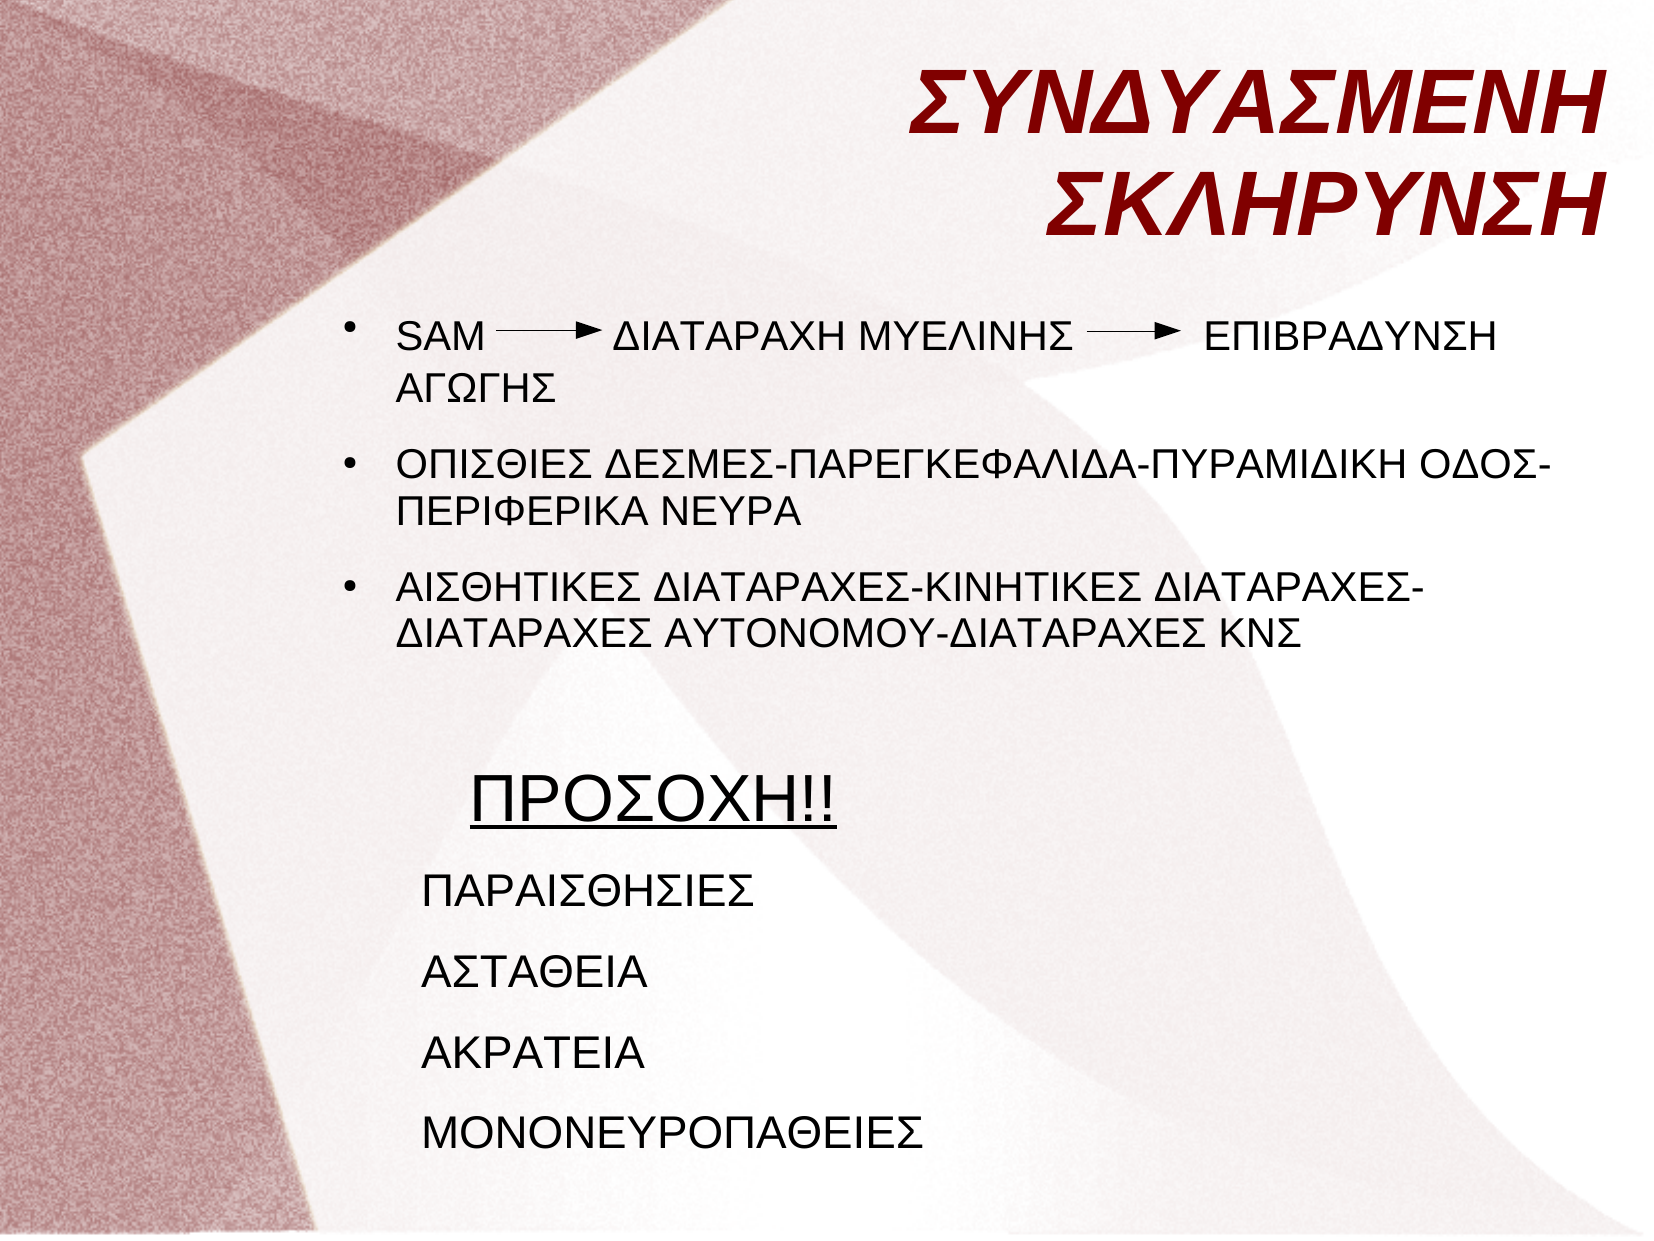

# ΣΥΝΔΥΑΣΜΕΝΗ ΣΚΛΗΡΥΝΣΗ
SAM ΔΙΑΤΑΡΑΧΗ ΜΥΕΛΙΝΗΣ ΕΠΙΒΡΑΔΥΝΣΗ ΑΓΩΓΗΣ
ΟΠΙΣΘΙΕΣ ΔΕΣΜΕΣ-ΠΑΡΕΓΚΕΦΑΛΙΔΑ-ΠΥΡΑΜΙΔΙΚΗ ΟΔΟΣ-ΠΕΡΙΦΕΡΙΚΑ ΝΕΥΡΑ
ΑΙΣΘΗΤΙΚΕΣ ΔΙΑΤΑΡΑΧΕΣ-ΚΙΝΗΤΙΚΕΣ ΔΙΑΤΑΡΑΧΕΣ-ΔΙΑΤΑΡΑΧΕΣ ΑΥΤΟΝΟΜΟΥ-ΔΙΑΤΑΡΑΧΕΣ ΚΝΣ
 ΠΡΟΣΟΧΗ!!
 ΠΑΡΑΙΣΘΗΣΙΕΣ
 ΑΣΤΑΘΕΙΑ
 ΑΚΡΑΤΕΙΑ
 ΜΟΝΟΝΕΥΡΟΠΑΘΕΙΕΣ